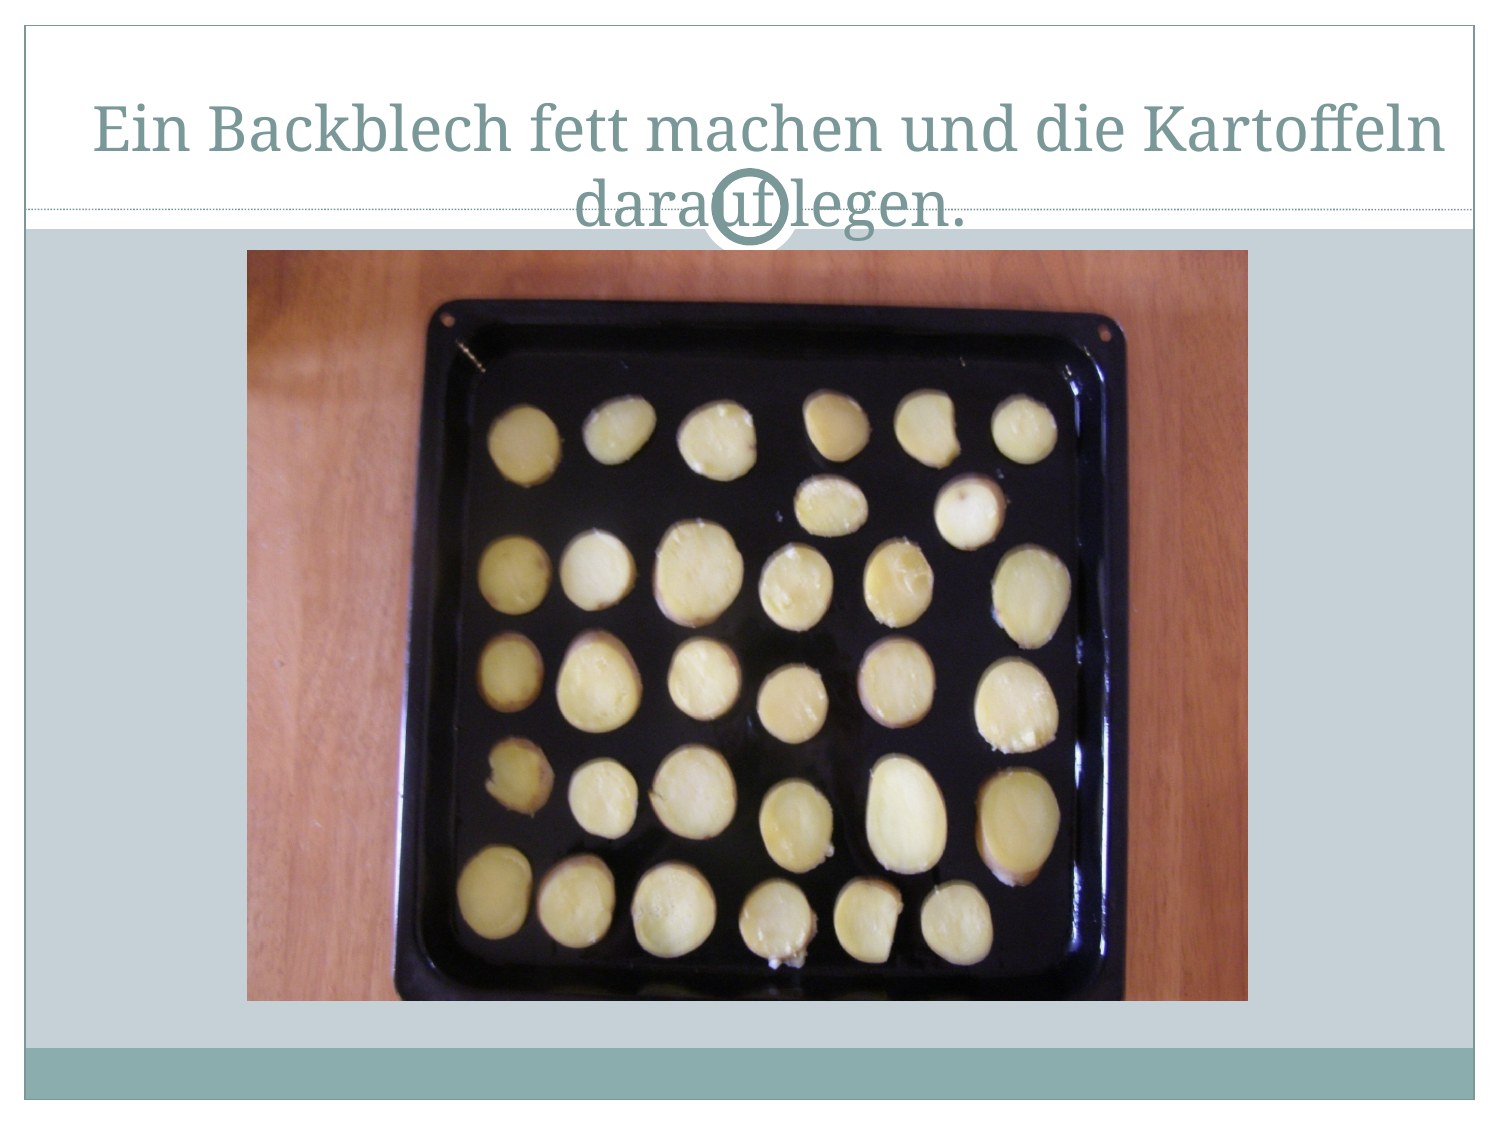

# Ein Backblech fett machen und die Kartoffeln darauf legen.